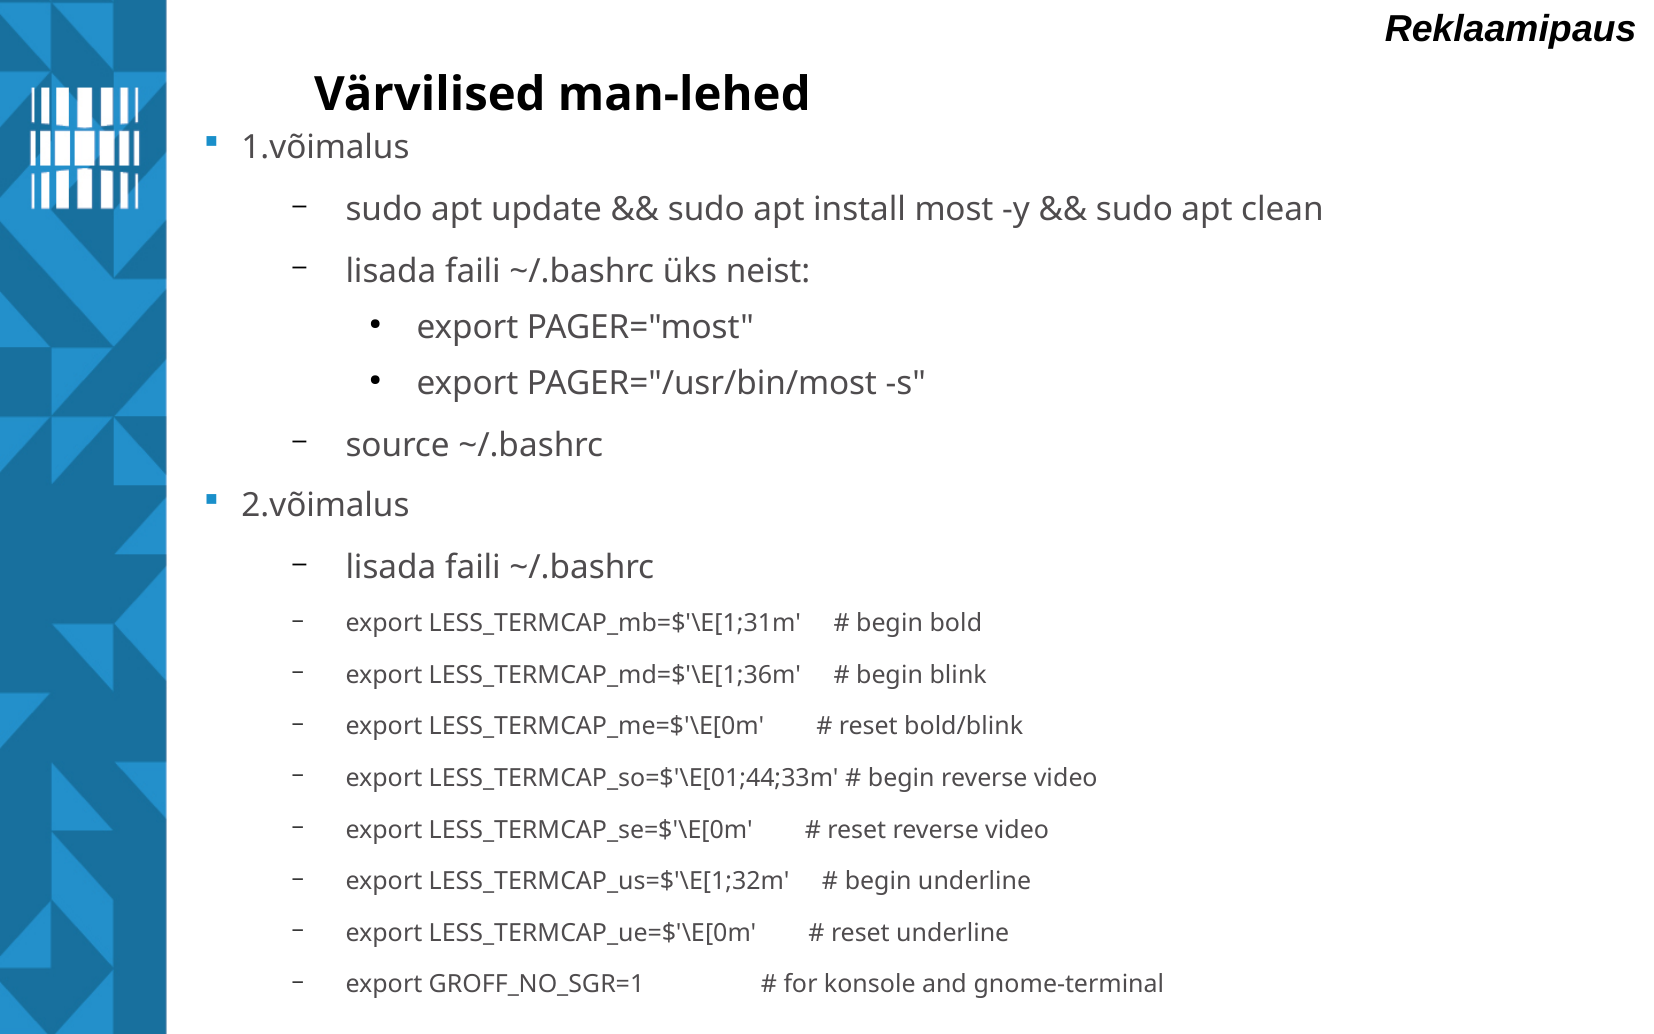

# Värvilised man-lehed
1.võimalus
sudo apt update && sudo apt install most -y && sudo apt clean
lisada faili ~/.bashrc üks neist:
export PAGER="most"
export PAGER="/usr/bin/most -s"
source ~/.bashrc
2.võimalus
lisada faili ~/.bashrc
export LESS_TERMCAP_mb=$'\E[1;31m' # begin bold
export LESS_TERMCAP_md=$'\E[1;36m' # begin blink
export LESS_TERMCAP_me=$'\E[0m' # reset bold/blink
export LESS_TERMCAP_so=$'\E[01;44;33m' # begin reverse video
export LESS_TERMCAP_se=$'\E[0m' # reset reverse video
export LESS_TERMCAP_us=$'\E[1;32m' # begin underline
export LESS_TERMCAP_ue=$'\E[0m' # reset underline
export GROFF_NO_SGR=1 # for konsole and gnome-terminal